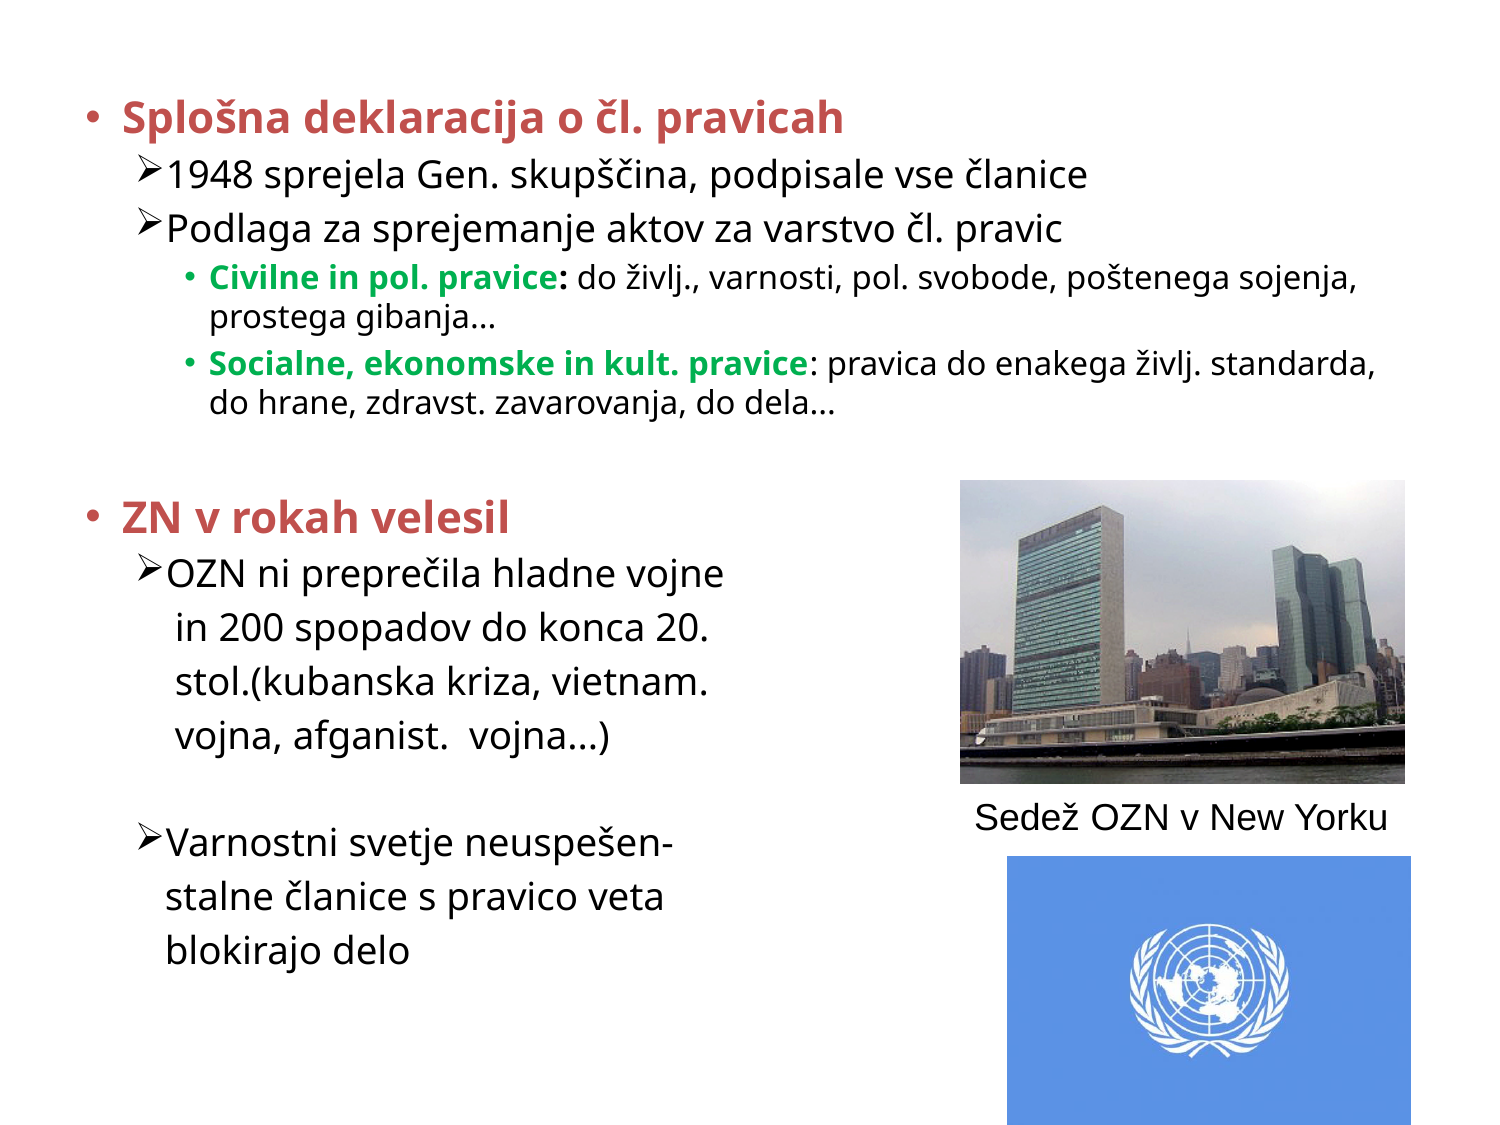

# Splošna deklaracija o čl. pravicah
1948 sprejela Gen. skupščina, podpisale vse članice
Podlaga za sprejemanje aktov za varstvo čl. pravic
Civilne in pol. pravice: do življ., varnosti, pol. svobode, poštenega sojenja, prostega gibanja...
Socialne, ekonomske in kult. pravice: pravica do enakega življ. standarda, do hrane, zdravst. zavarovanja, do dela...
ZN v rokah velesil
OZN ni preprečila hladne vojne
 in 200 spopadov do konca 20.
 stol.(kubanska kriza, vietnam.
 vojna, afganist. vojna...)
Varnostni svetje neuspešen-
 stalne članice s pravico veta
 blokirajo delo
Sedež OZN v New Yorku